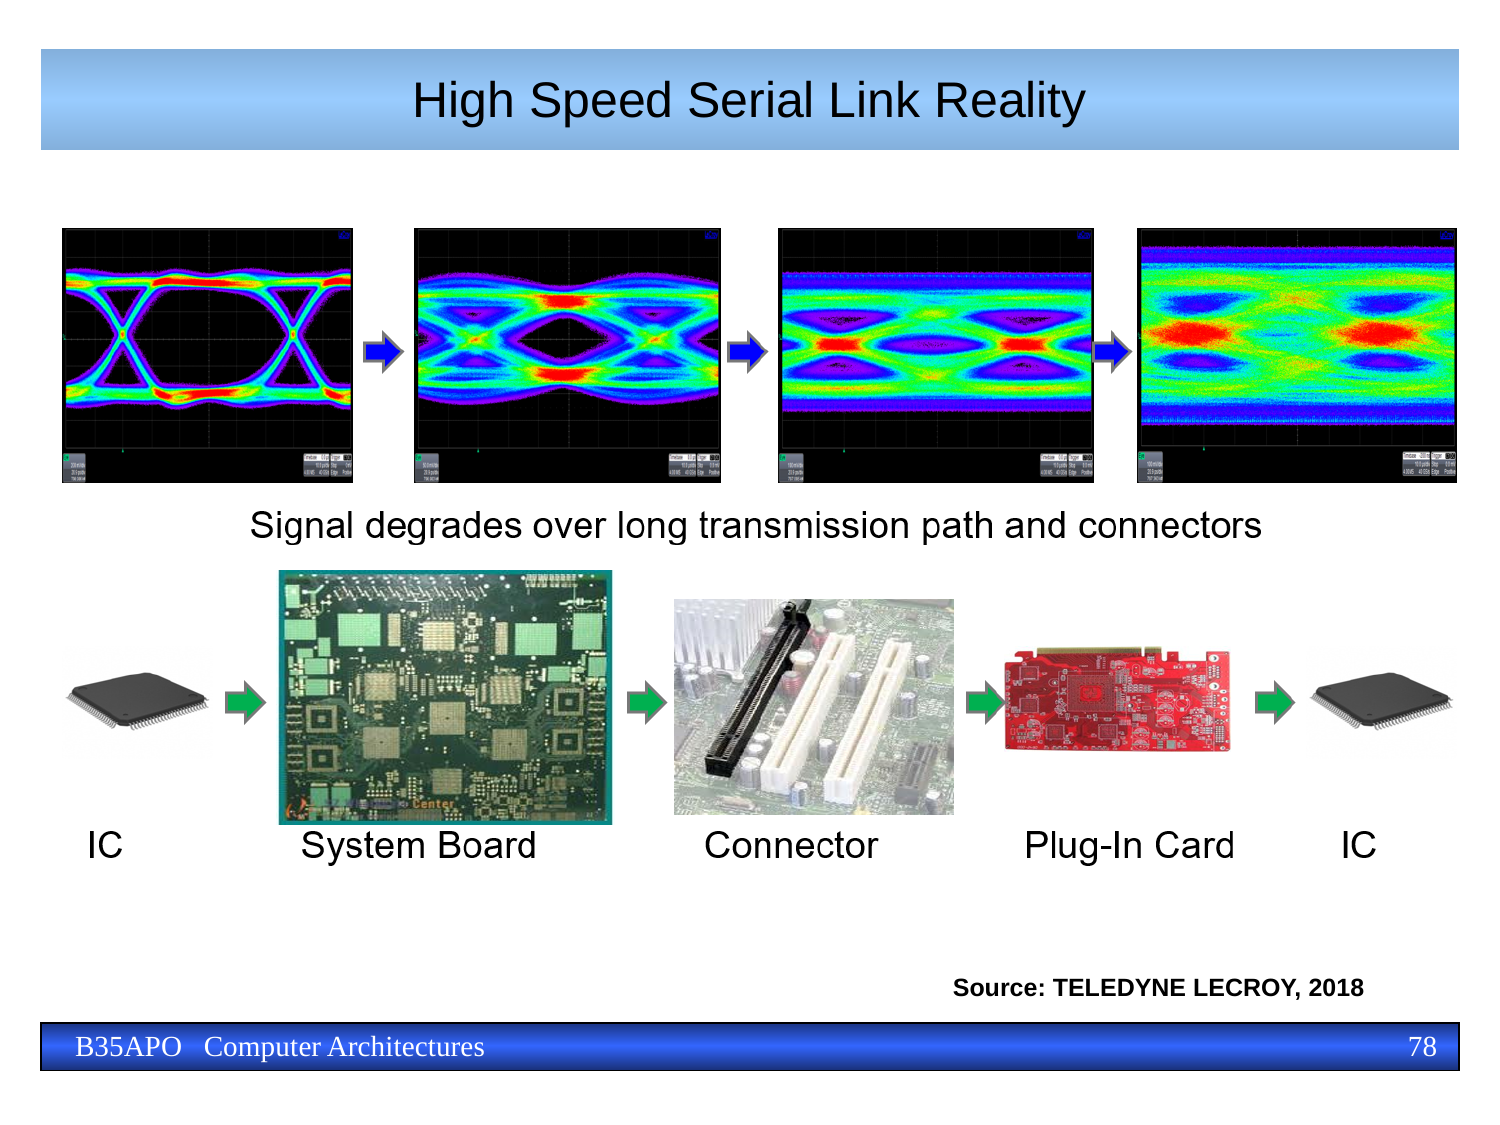

# High Speed Serial Link Reality
Source: TELEDYNE LECROY, 2018
B35APO Computer Architectures
78